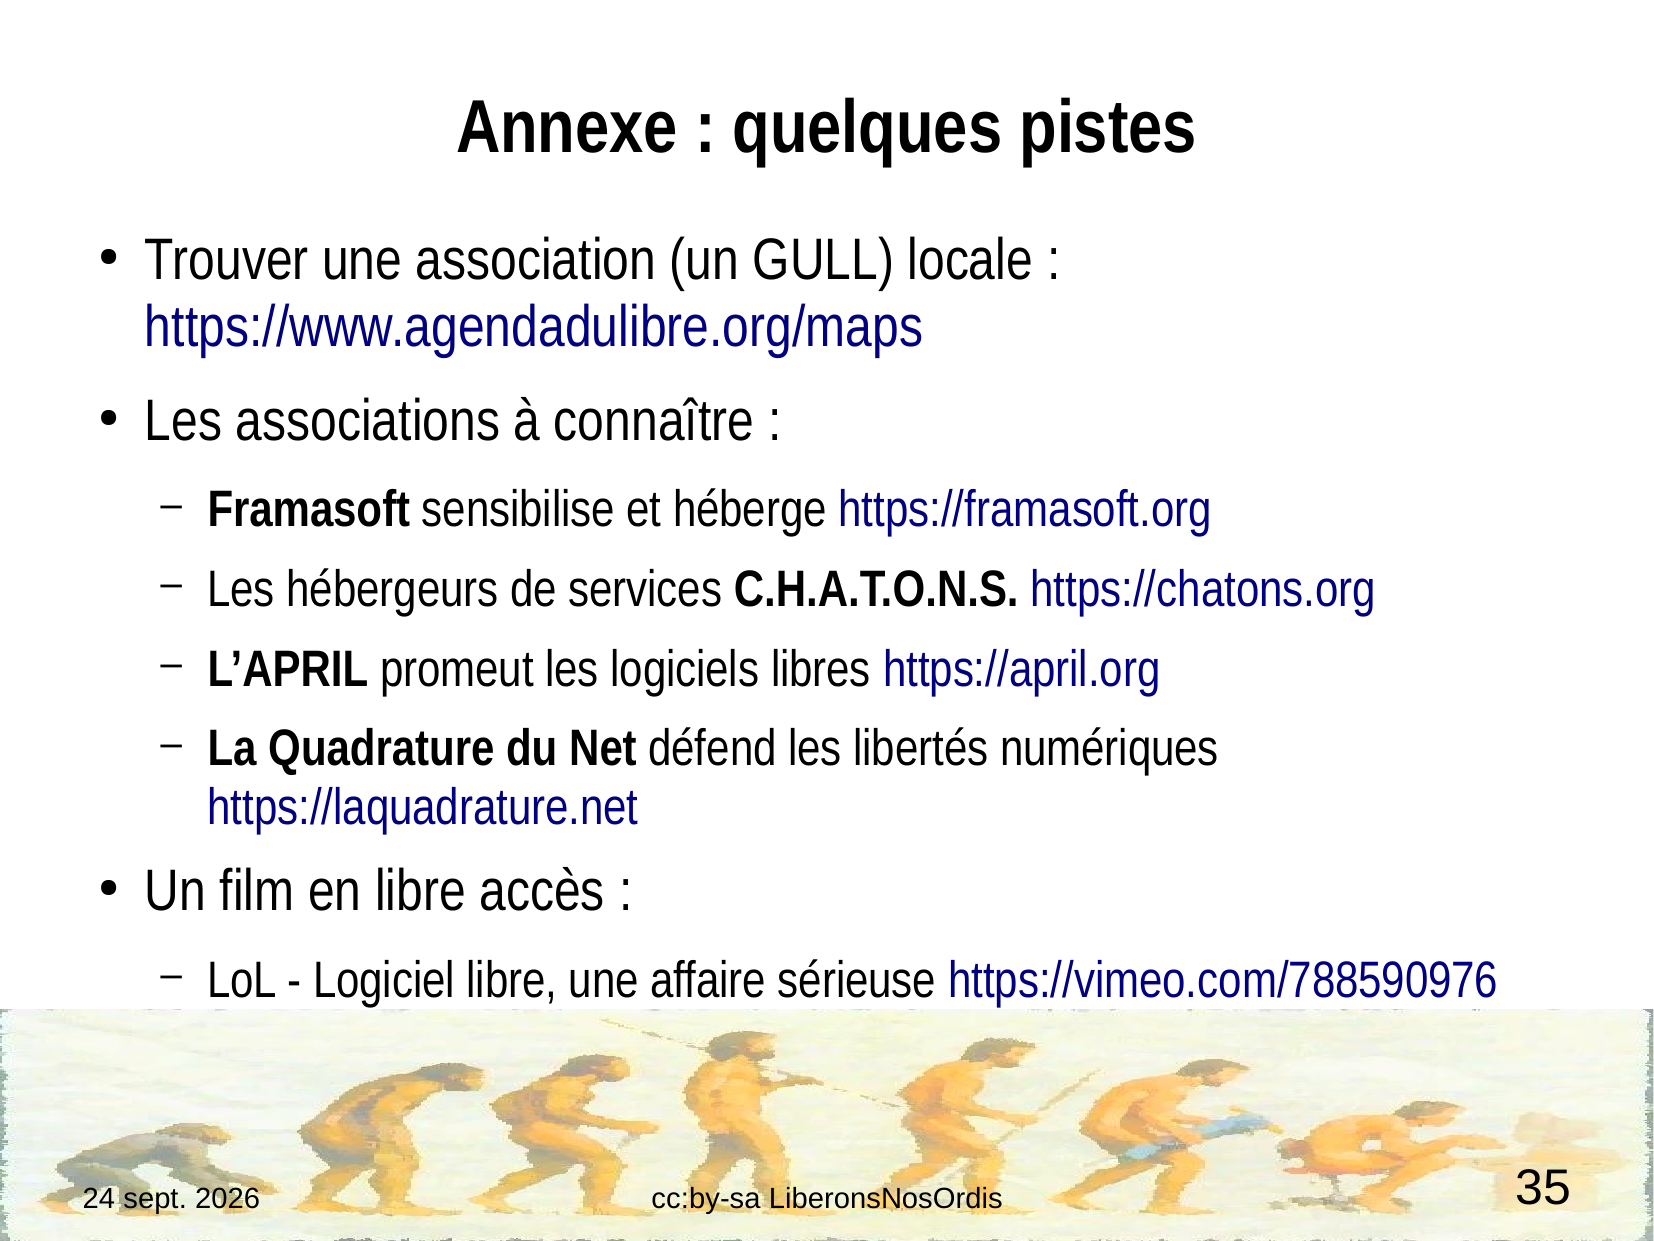

# Annexe : quelques pistes
Trouver une association (un GULL) locale : https://www.agendadulibre.org/maps
Les associations à connaître :
Framasoft sensibilise et héberge https://framasoft.org
Les hébergeurs de services C.H.A.T.O.N.S. https://chatons.org
L’APRIL promeut les logiciels libres https://april.org
La Quadrature du Net défend les libertés numériques https://laquadrature.net
Un film en libre accès :
LoL - Logiciel libre, une affaire sérieuse https://vimeo.com/788590976
cc:by-sa LiberonsNosOrdis
35